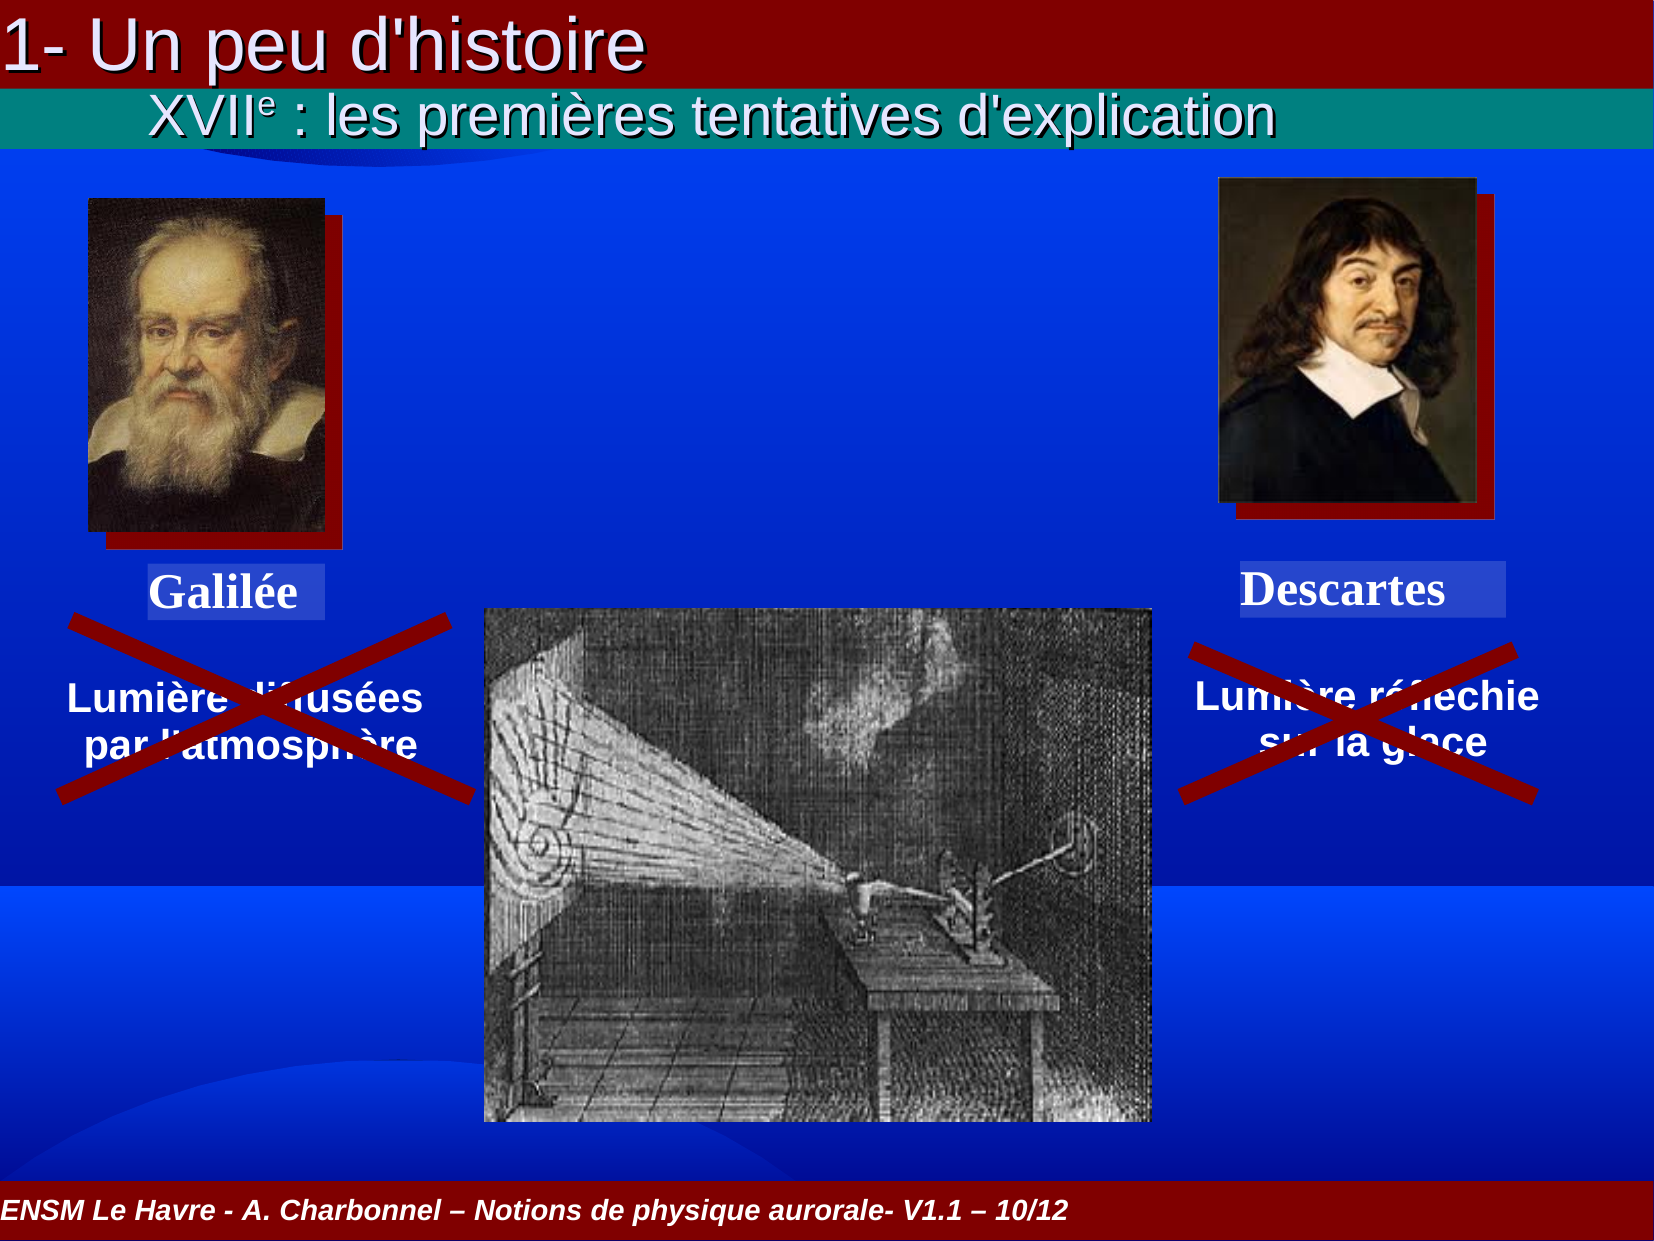

1- Un peu d'histoire
# XVIIe : les premières tentatives d'explication
Descartes
Galilée
Lumière réfléchie
sur la glace
Lumière diffusées
par l'atmosphère
ENSM Le Havre - A. Charbonnel – Notions de physique aurorale- V1.1 – 10/12